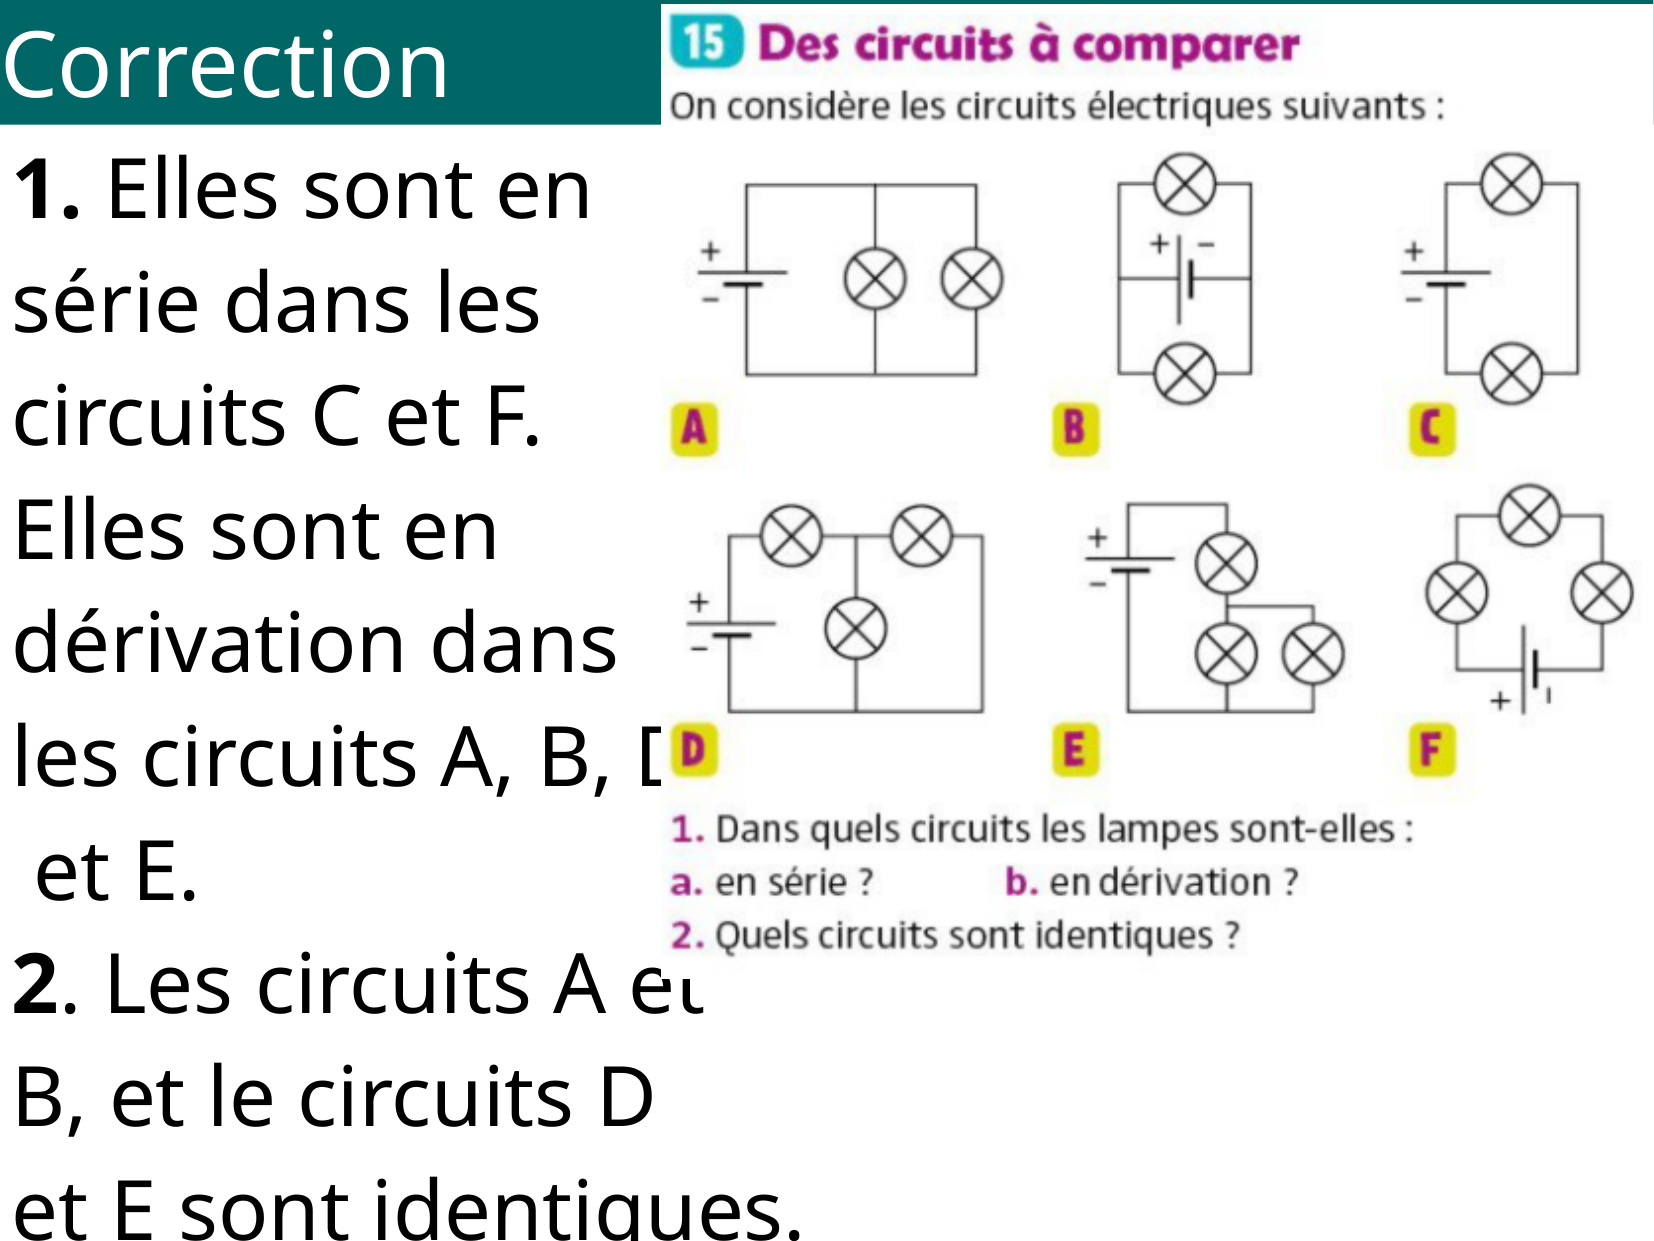

# Correction
1. Elles sont en
série dans les
circuits C et F.
Elles sont en
dérivation dans
les circuits A, B, D
 et E.
2. Les circuits A et
B, et le circuits D
et E sont identiques.